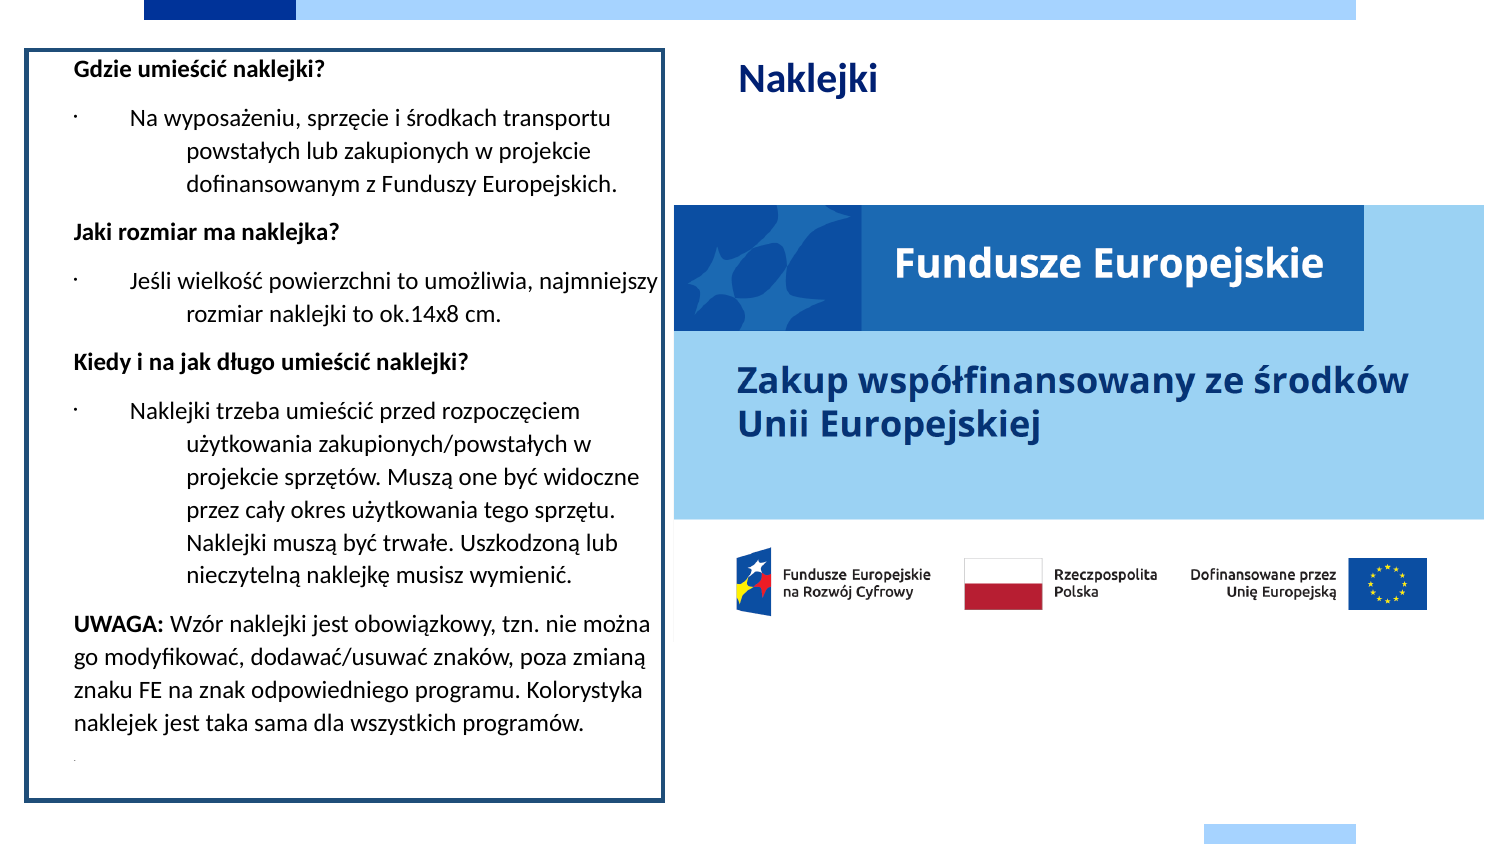

Gdzie umieścić naklejki?
Na wyposażeniu, sprzęcie i środkach transportu powstałych lub zakupionych w projekcie dofinansowanym z Funduszy Europejskich.
Jaki rozmiar ma naklejka?
Jeśli wielkość powierzchni to umożliwia, najmniejszy rozmiar naklejki to ok.14x8 cm.
Kiedy i na jak długo umieścić naklejki?
Naklejki trzeba umieścić przed rozpoczęciem użytkowania zakupionych/powstałych w projekcie sprzętów. Muszą one być widoczne przez cały okres użytkowania tego sprzętu. Naklejki muszą być trwałe. Uszkodzoną lub nieczytelną naklejkę musisz wymienić.
UWAGA: Wzór naklejki jest obowiązkowy, tzn. nie można go modyfikować, dodawać/usuwać znaków, poza zmianą znaku FE na znak odpowiedniego programu. Kolorystyka naklejek jest taka sama dla wszystkich programów.
# Naklejki